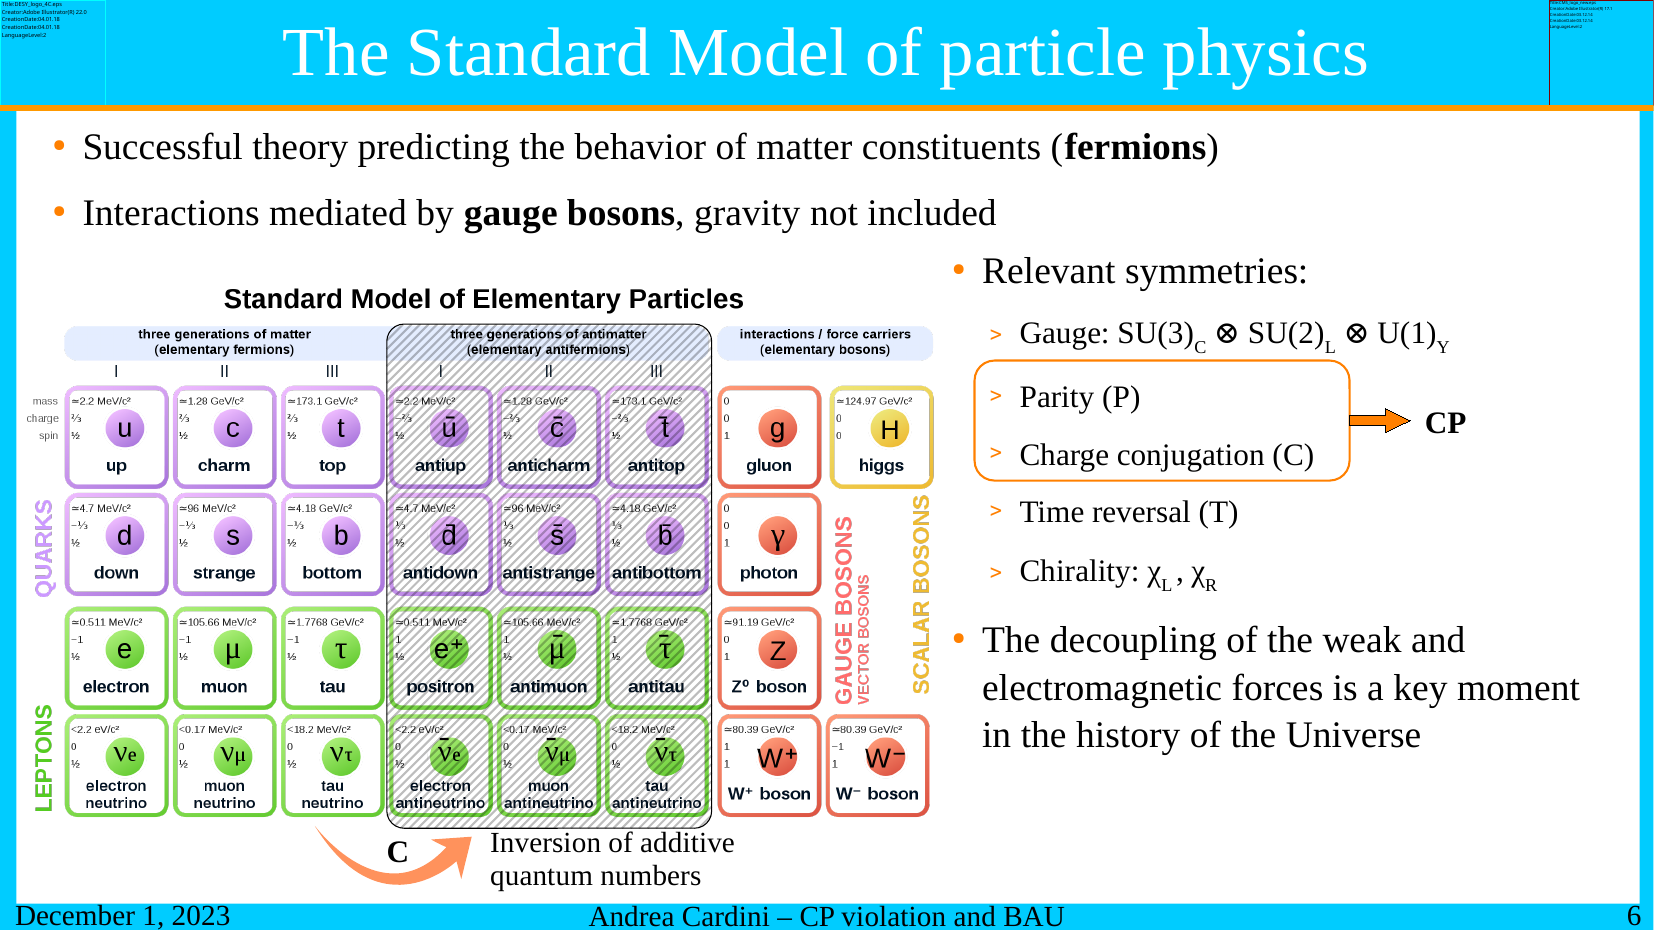

# The Standard Model of particle physics
Successful theory predicting the behavior of matter constituents (fermions)
Interactions mediated by gauge bosons, gravity not included
Relevant symmetries:
Gauge: SU(3)C ⊗ SU(2)L ⊗ U(1)Y
Parity (P)
Charge conjugation (C)
Time reversal (T)
Chirality: χL , χR
The decoupling of the weak and electromagnetic forces is a key moment
in the history of the Universe
CP
Inversion of additive quantum numbers
C
6